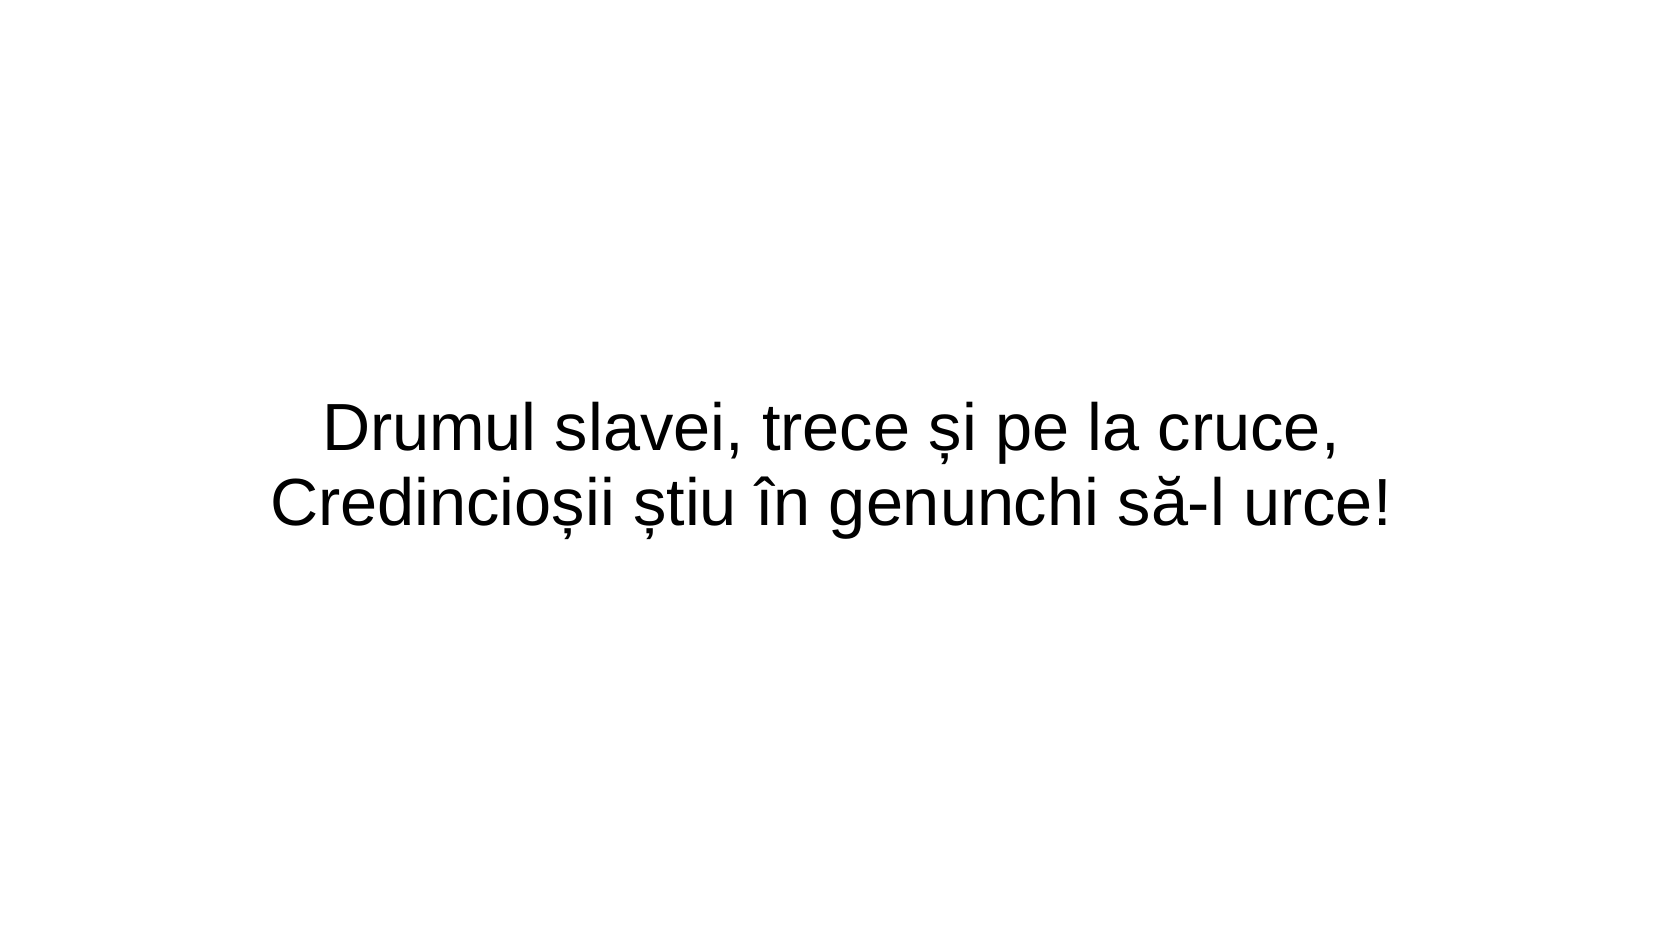

# Drumul slavei, trece și pe la cruce,
Credincioșii știu în genunchi să-l urce!